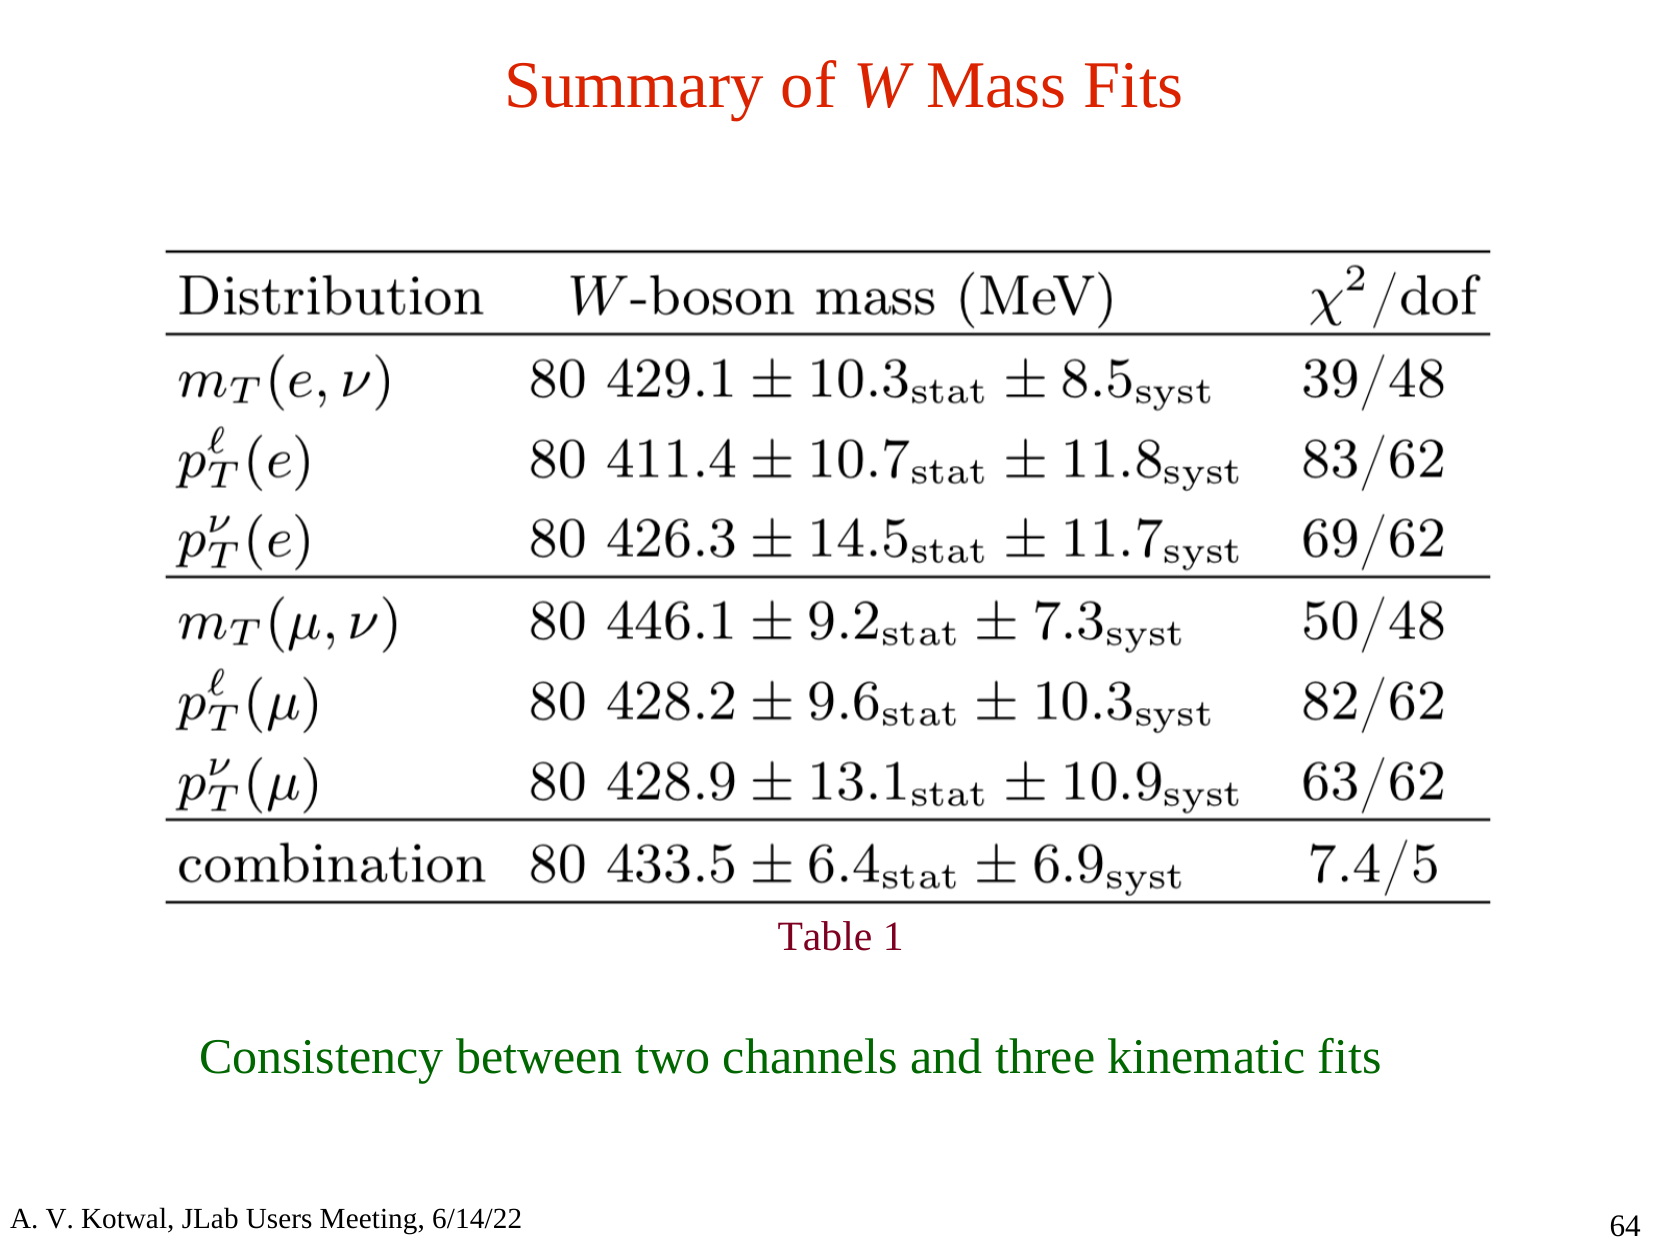

# Summary of W Mass Fits
Table 1
Consistency between two channels and three kinematic fits
A. V. Kotwal, JLab Users Meeting, 6/14/22